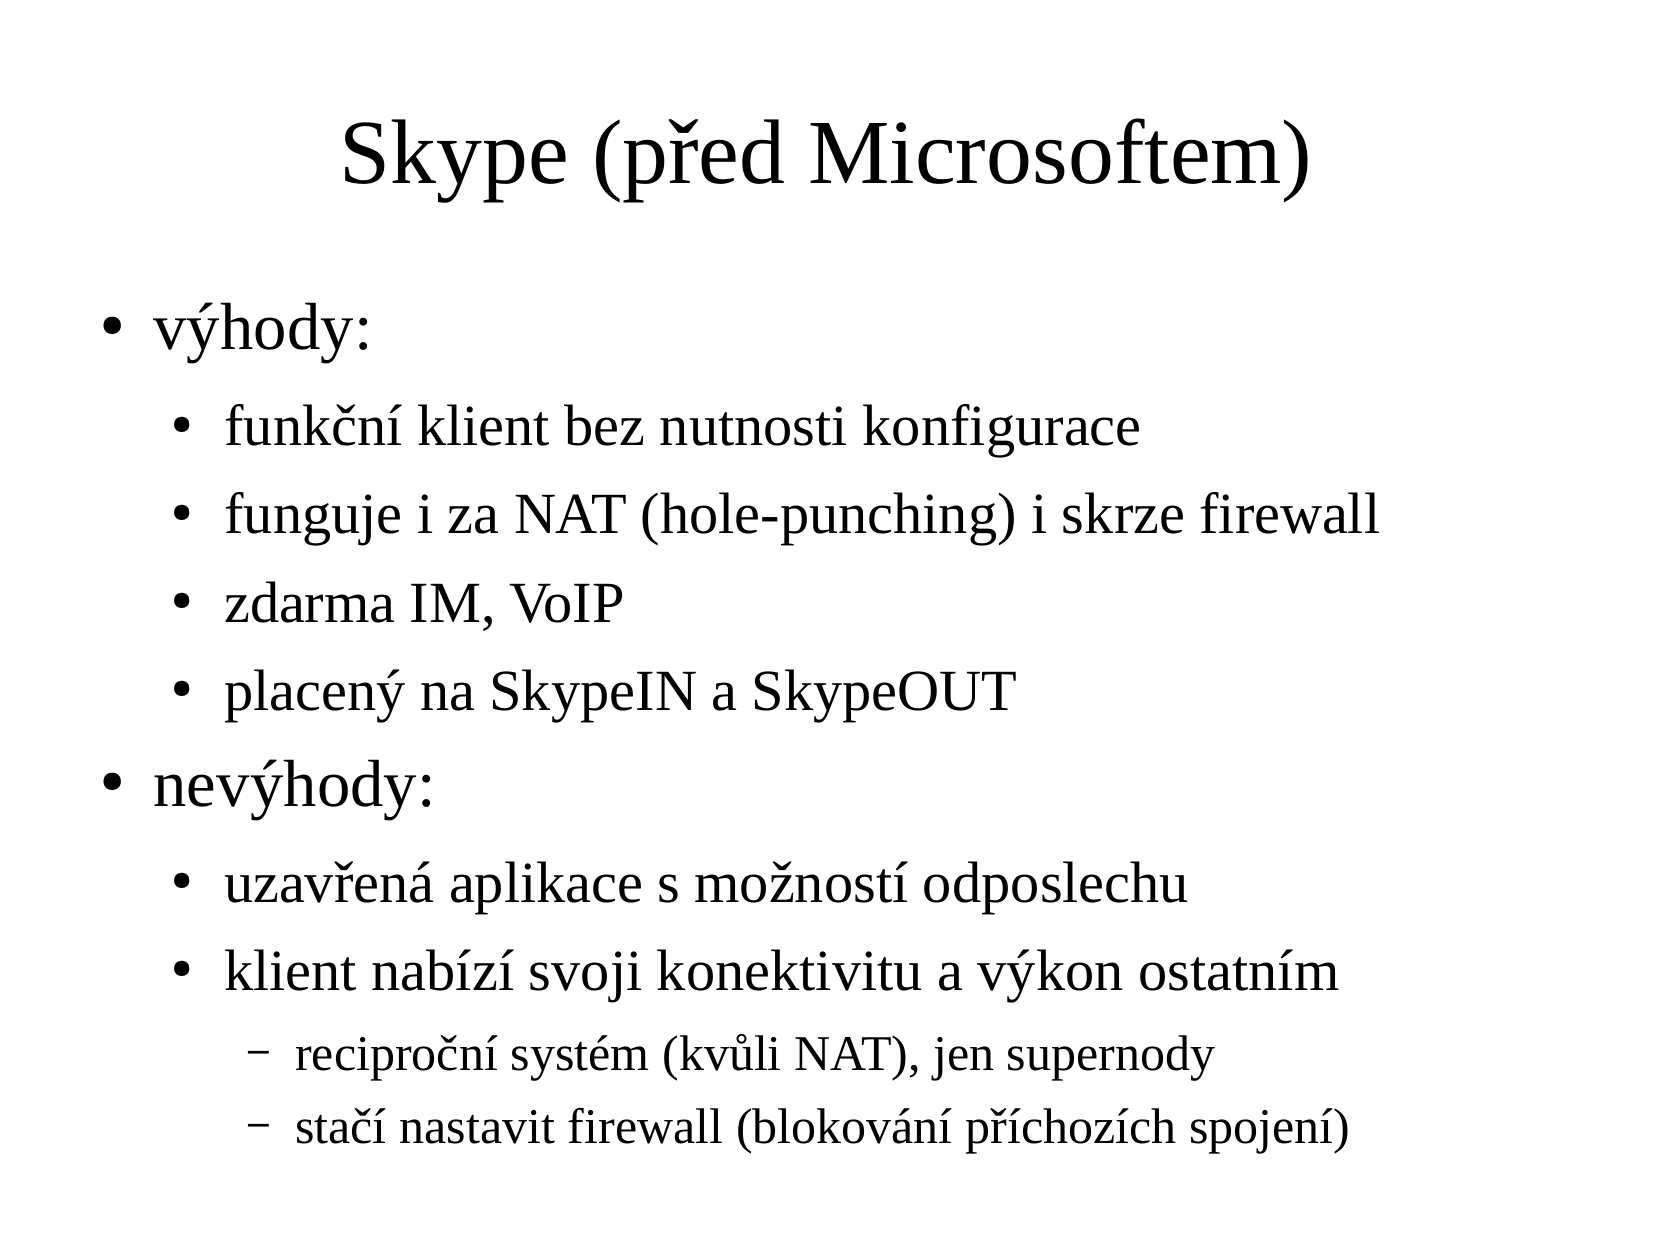

# Skype (před Microsoftem)
výhody:
funkční klient bez nutnosti konfigurace
funguje i za NAT (hole-punching) i skrze firewall
zdarma IM, VoIP
placený na SkypeIN a SkypeOUT
nevýhody:
uzavřená aplikace s možností odposlechu
klient nabízí svoji konektivitu a výkon ostatním
reciproční systém (kvůli NAT), jen supernody
stačí nastavit firewall (blokování příchozích spojení)